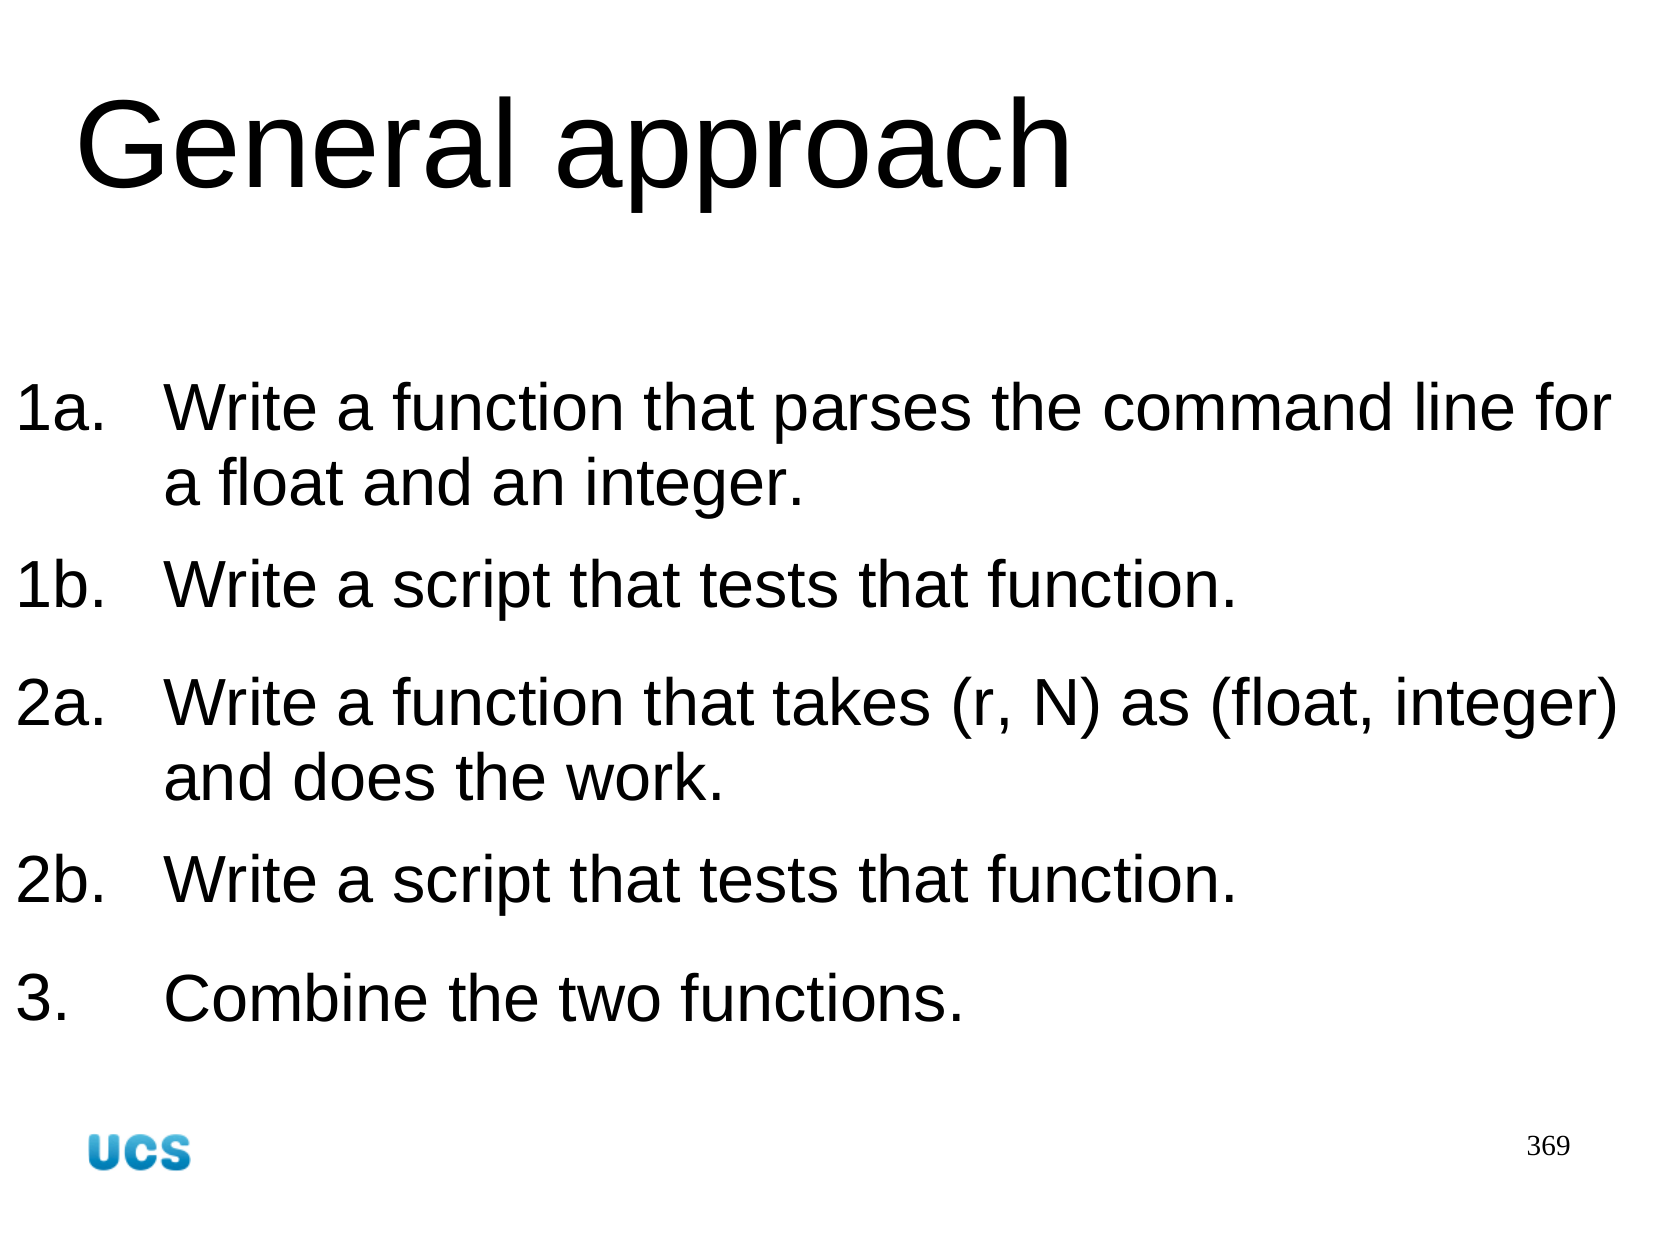

General approach
1a.
Write a function that parses the command line for
a float and an integer.
1b.
Write a script that tests that function.
2a.
Write a function that takes (r, N) as (float, integer)
and does the work.
2b.
Write a script that tests that function.
3.
Combine the two functions.
369